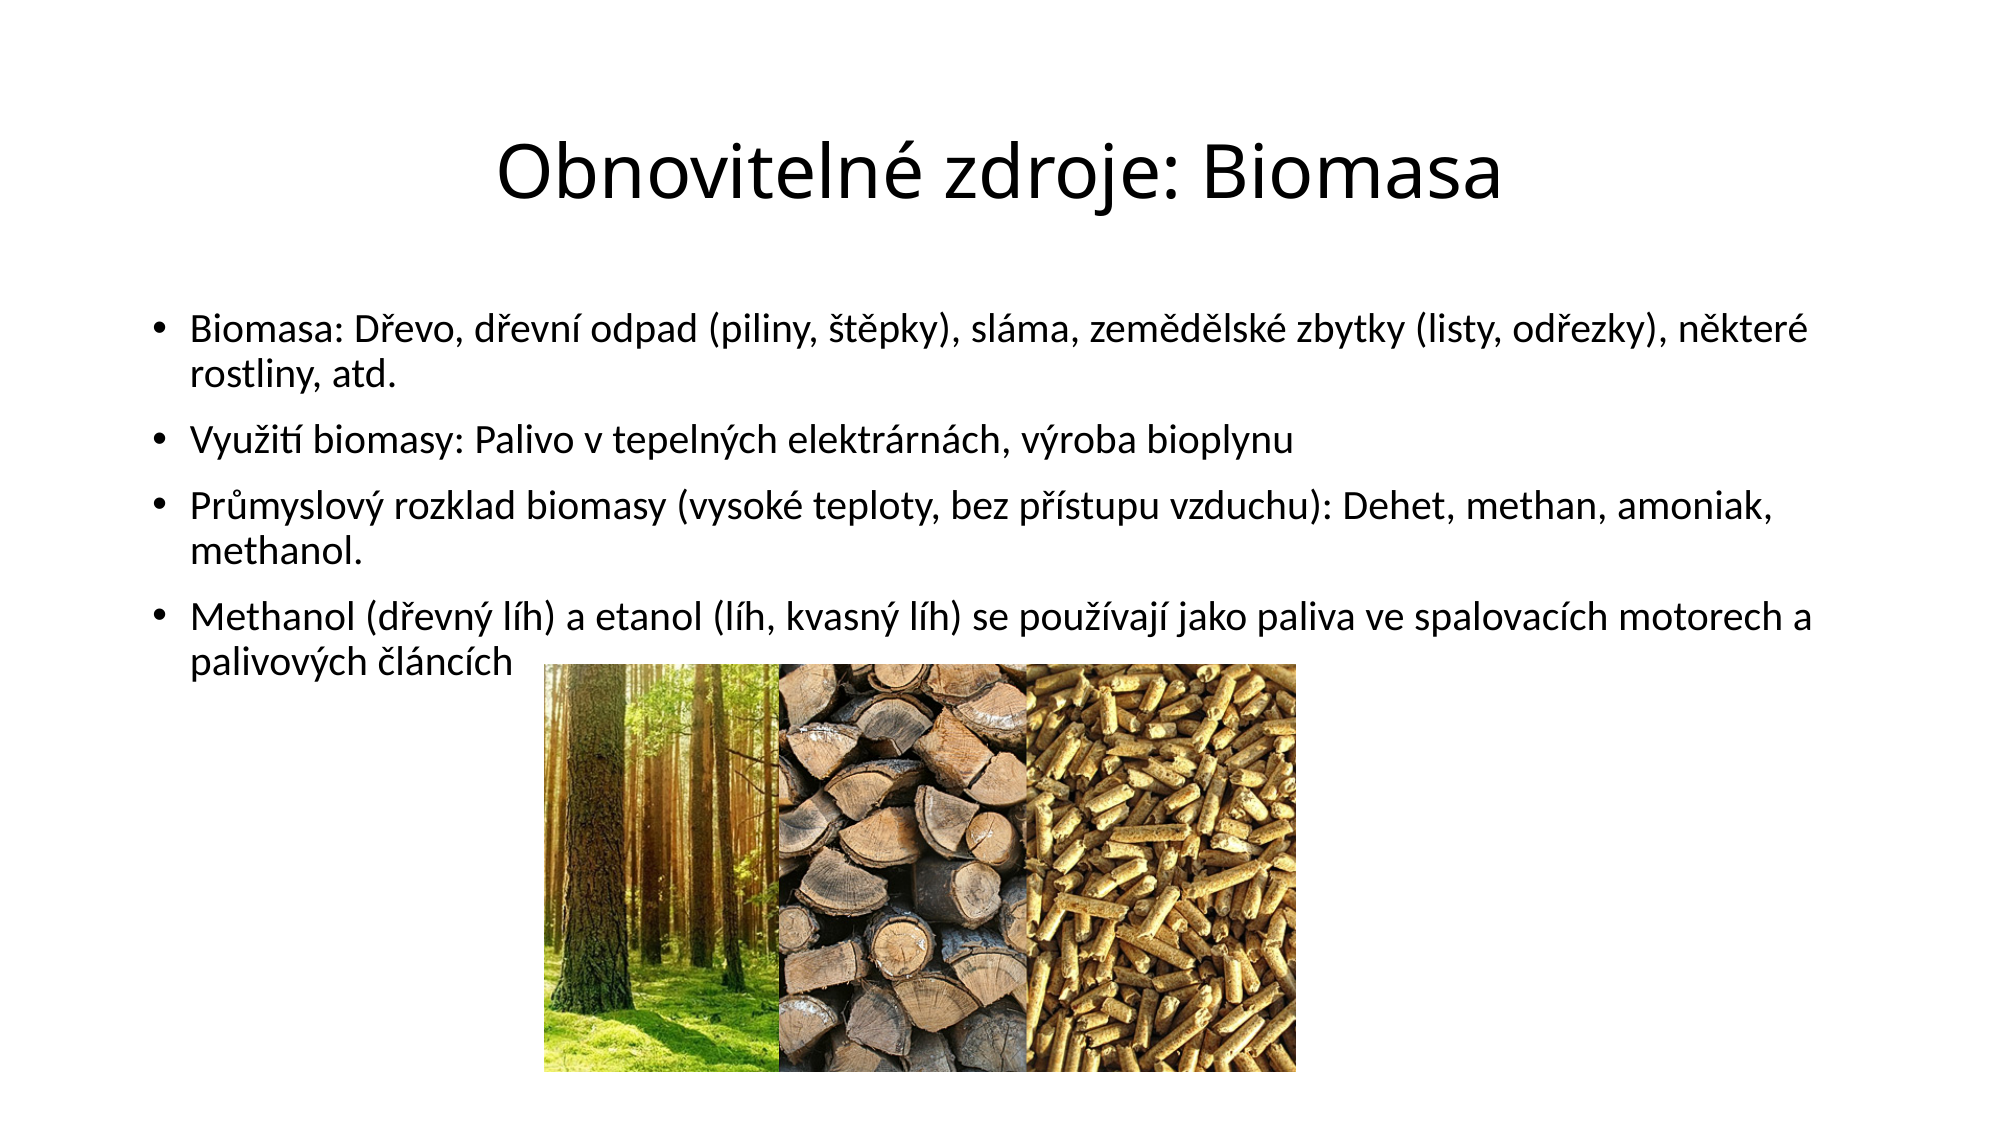

# Obnovitelné zdroje: Biomasa
Biomasa: Dřevo, dřevní odpad (piliny, štěpky), sláma, zemědělské zbytky (listy, odřezky), některé rostliny, atd.
Využití biomasy: Palivo v tepelných elektrárnách, výroba bioplynu
Průmyslový rozklad biomasy (vysoké teploty, bez přístupu vzduchu): Dehet, methan, amoniak, methanol.
Methanol (dřevný líh) a etanol (líh, kvasný líh) se používají jako paliva ve spalovacích motorech a palivových článcích